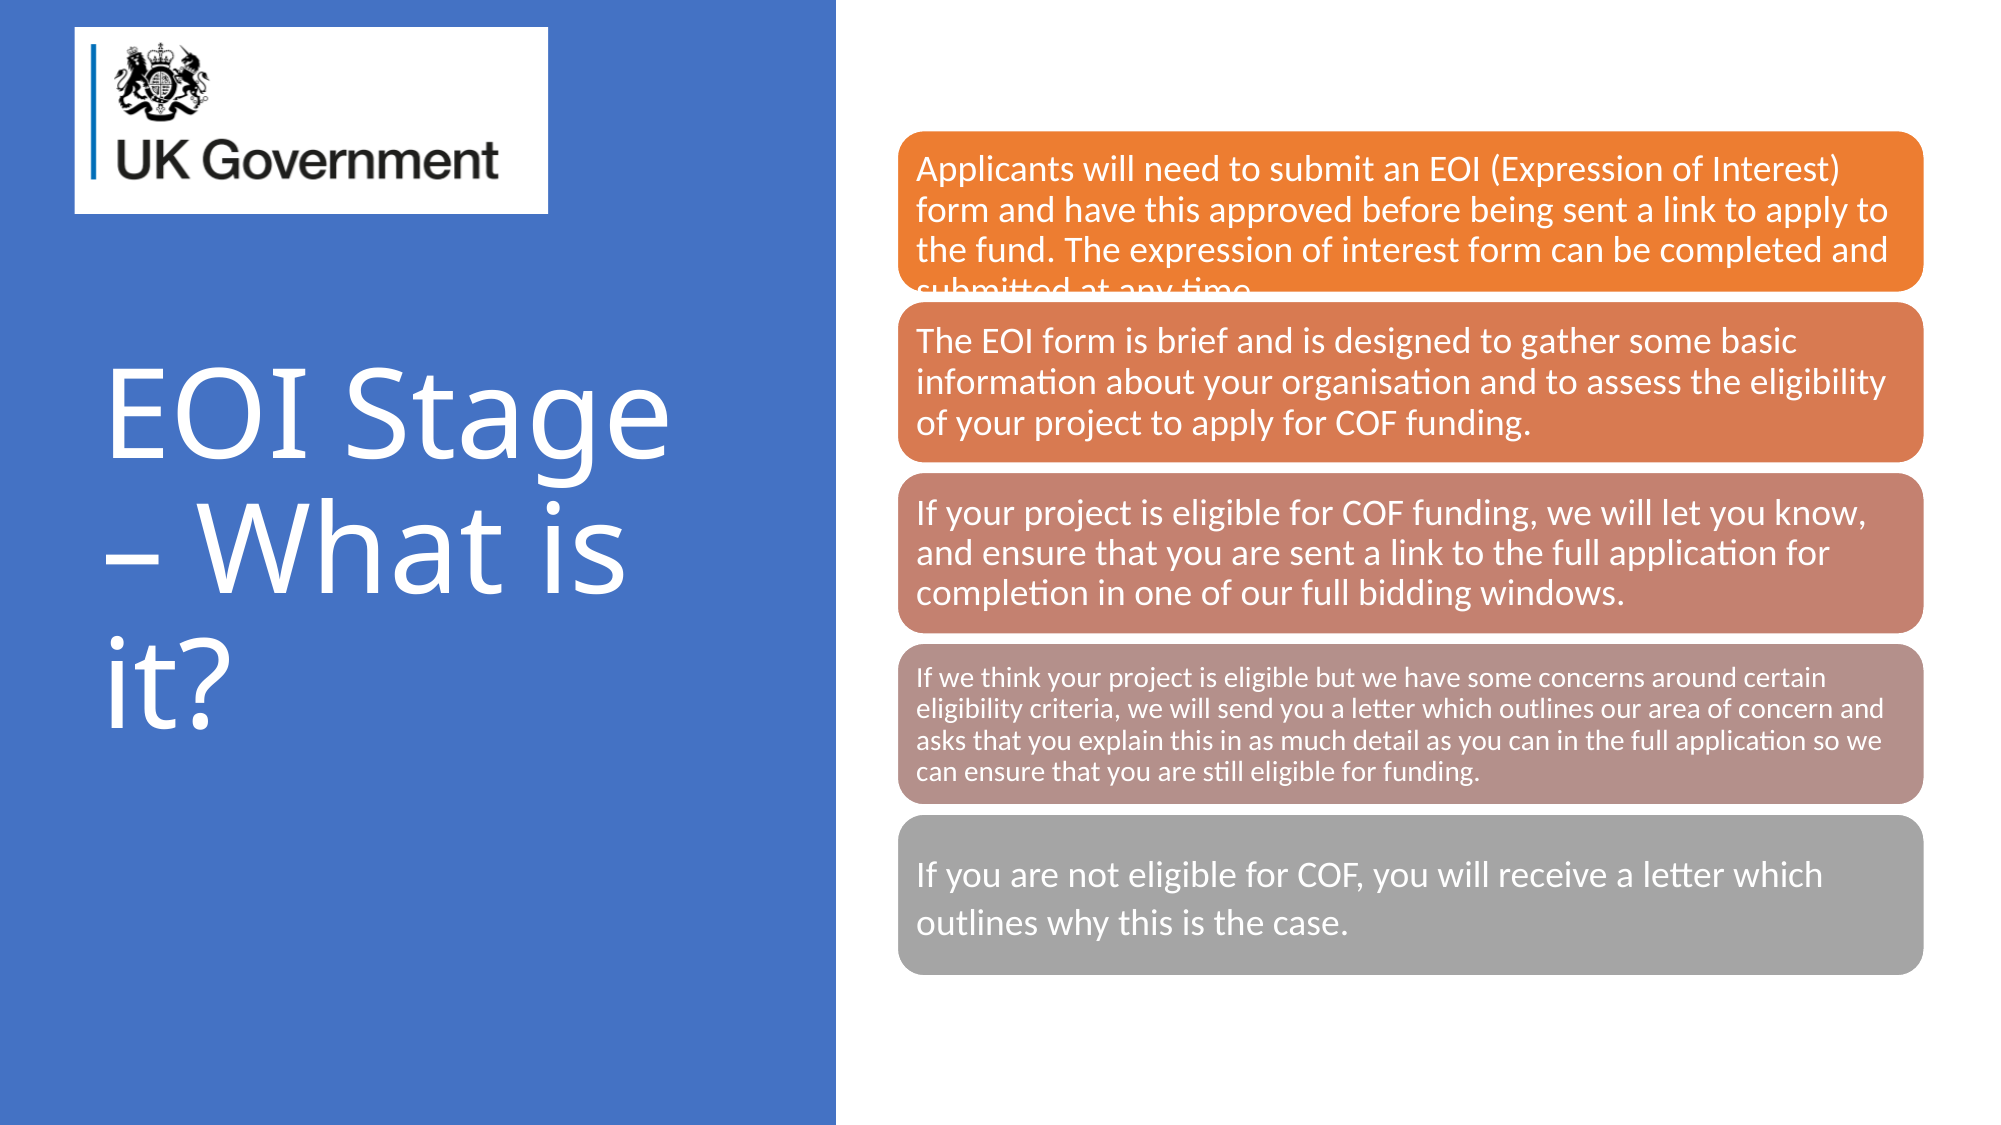

# EOI Stage – What is it?
Applicants will need to submit an EOI (Expression of Interest) form and have this approved before being sent a link to apply to the fund. The expression of interest form can be completed and submitted at any time
The EOI form is brief and is designed to gather some basic information about your organisation and to assess the eligibility of your project to apply for COF funding.
If your project is eligible for COF funding, we will let you know, and ensure that you are sent a link to the full application for completion in one of our full bidding windows.
If we think your project is eligible but we have some concerns around certain eligibility criteria, we will send you a letter which outlines our area of concern and asks that you explain this in as much detail as you can in the full application so we can ensure that you are still eligible for funding.
If you are not eligible for COF, you will receive a letter which outlines why this is the case.